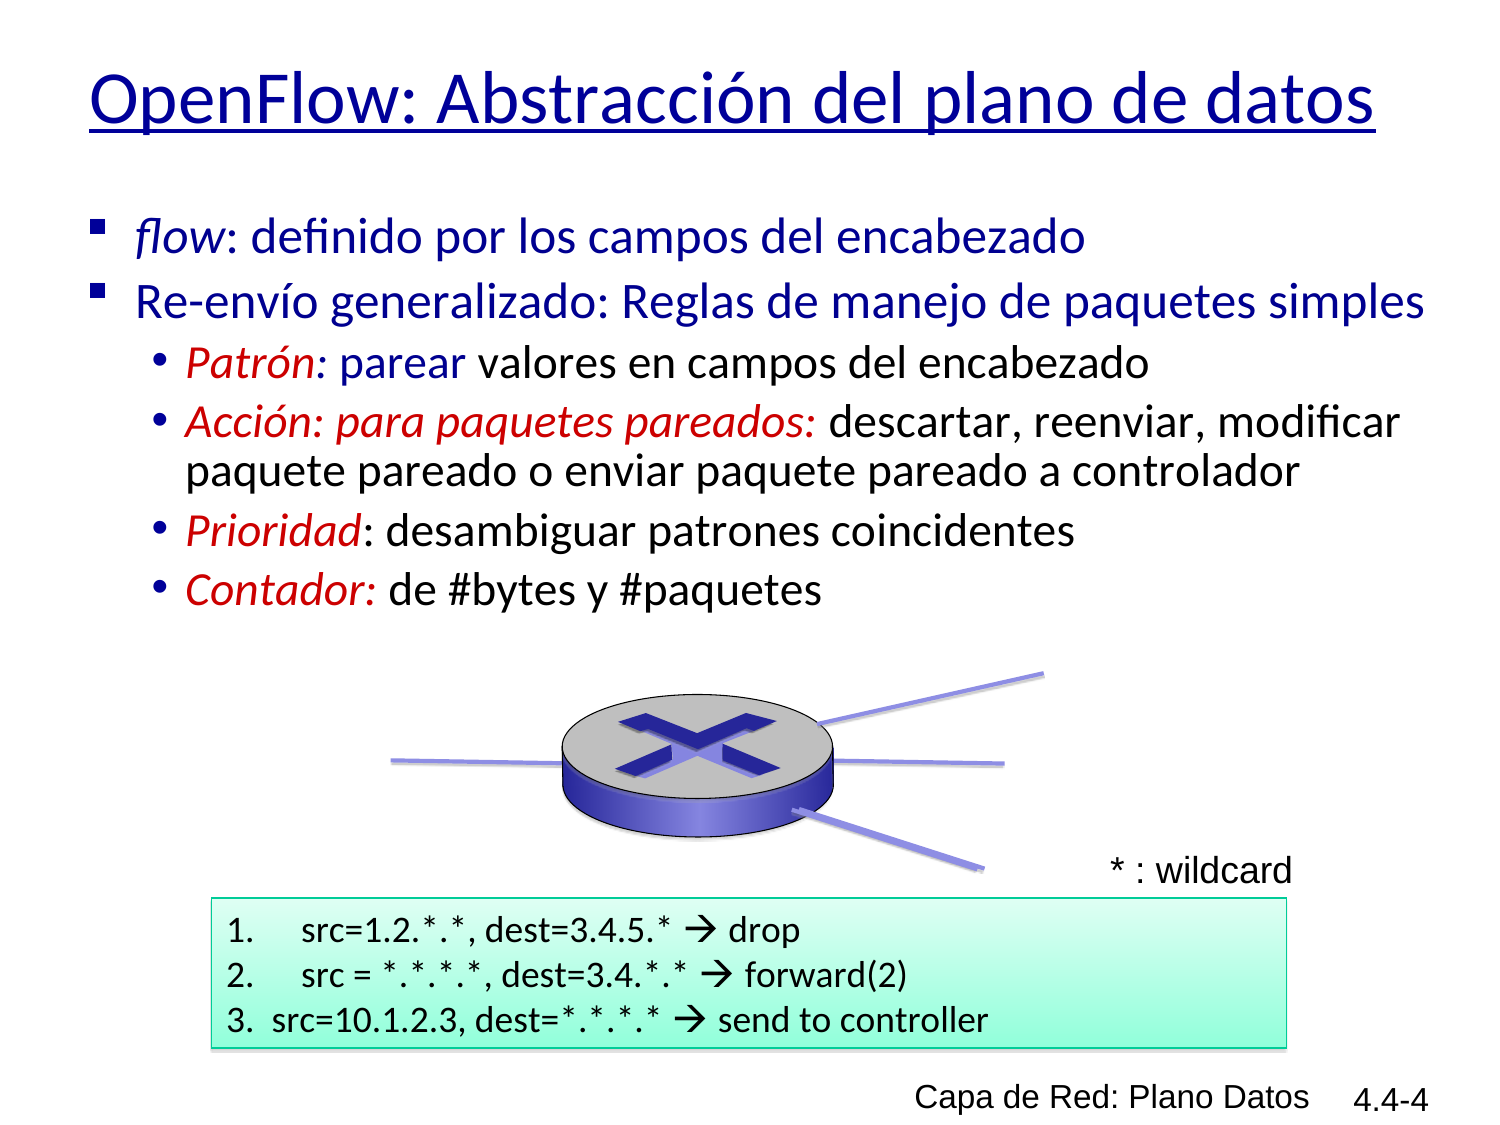

# OpenFlow: Abstracción del plano de datos
flow: definido por los campos del encabezado
Re-envío generalizado: Reglas de manejo de paquetes simples
Patrón: parear valores en campos del encabezado
Acción: para paquetes pareados: descartar, reenviar, modificar paquete pareado o enviar paquete pareado a controlador
Prioridad: desambiguar patrones coincidentes
Contador: de #bytes y #paquetes
* : wildcard
src=1.2.*.*, dest=3.4.5.*  drop
src = *.*.*.*, dest=3.4.*.*  forward(2)
3. src=10.1.2.3, dest=*.*.*.*  send to controller
4